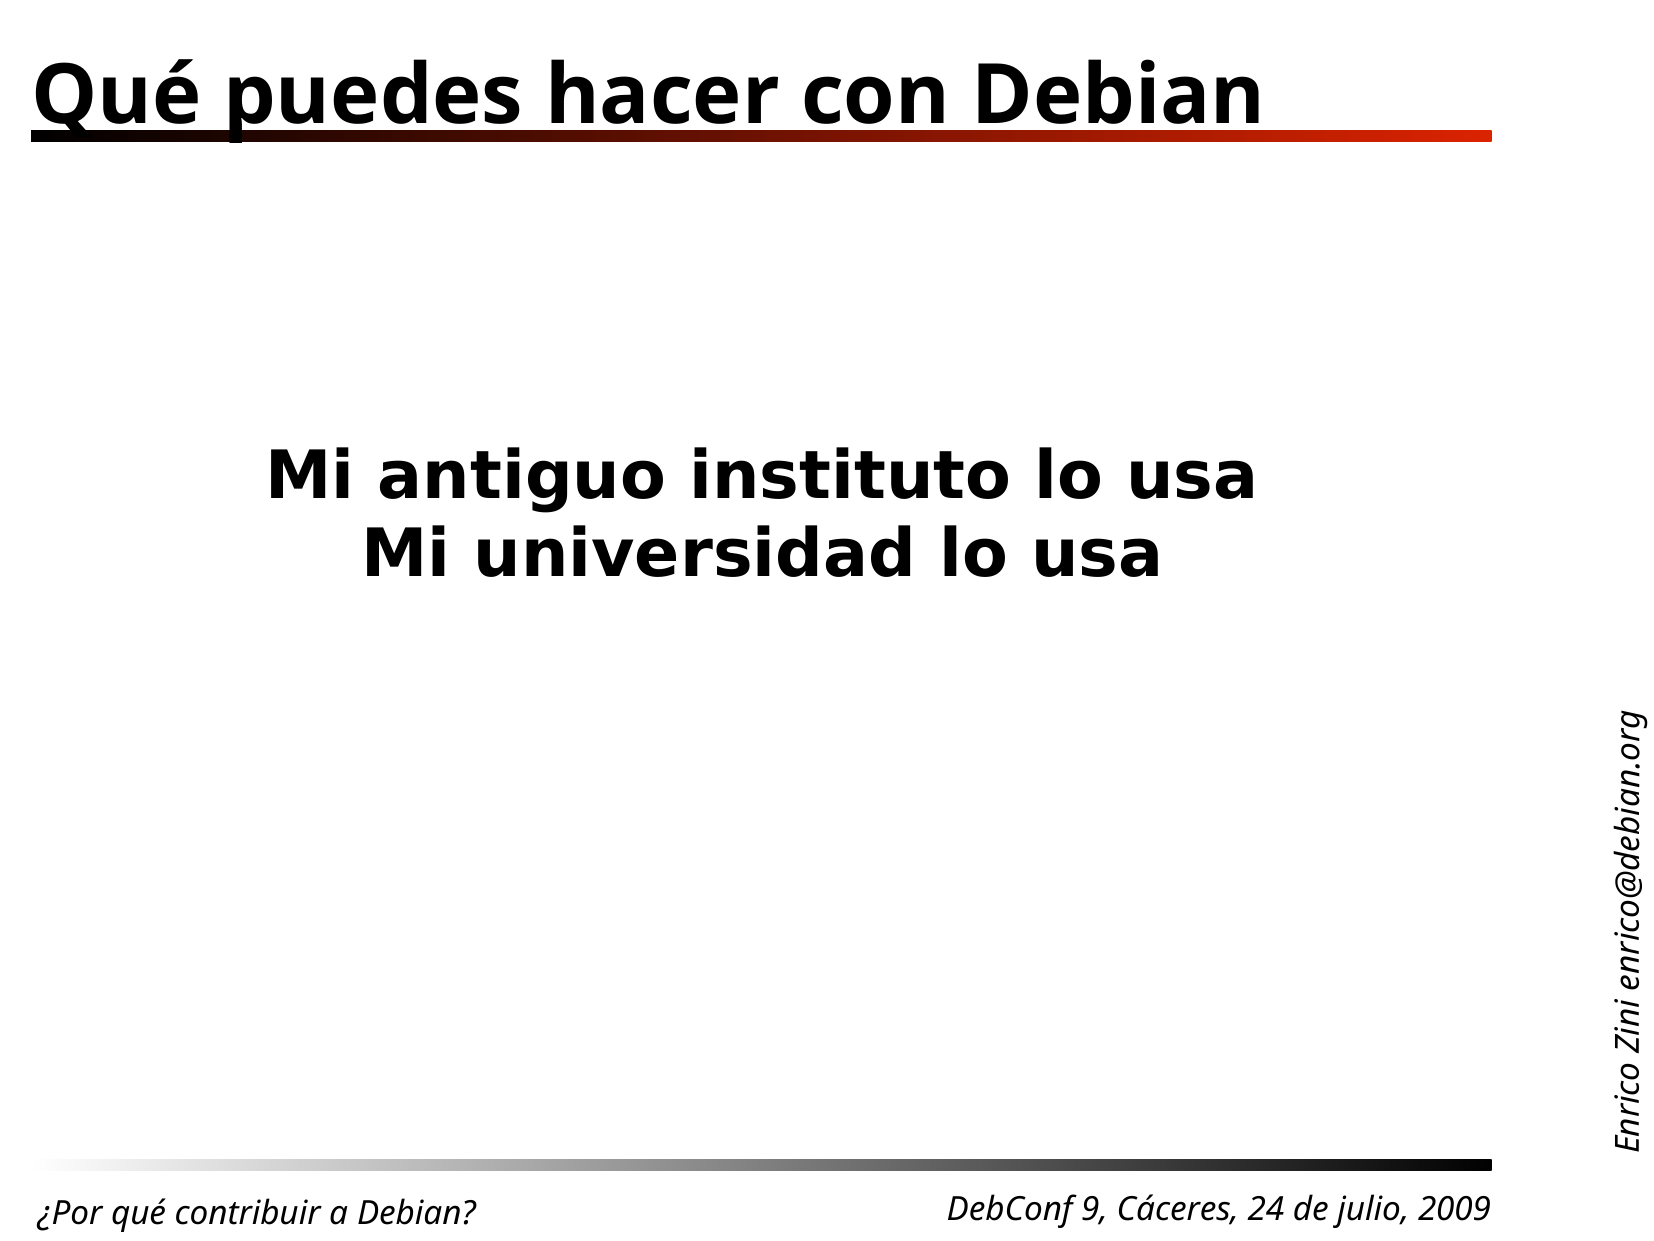

Qué puedes hacer con Debian
Mi antiguo instituto lo usa
Mi universidad lo usa